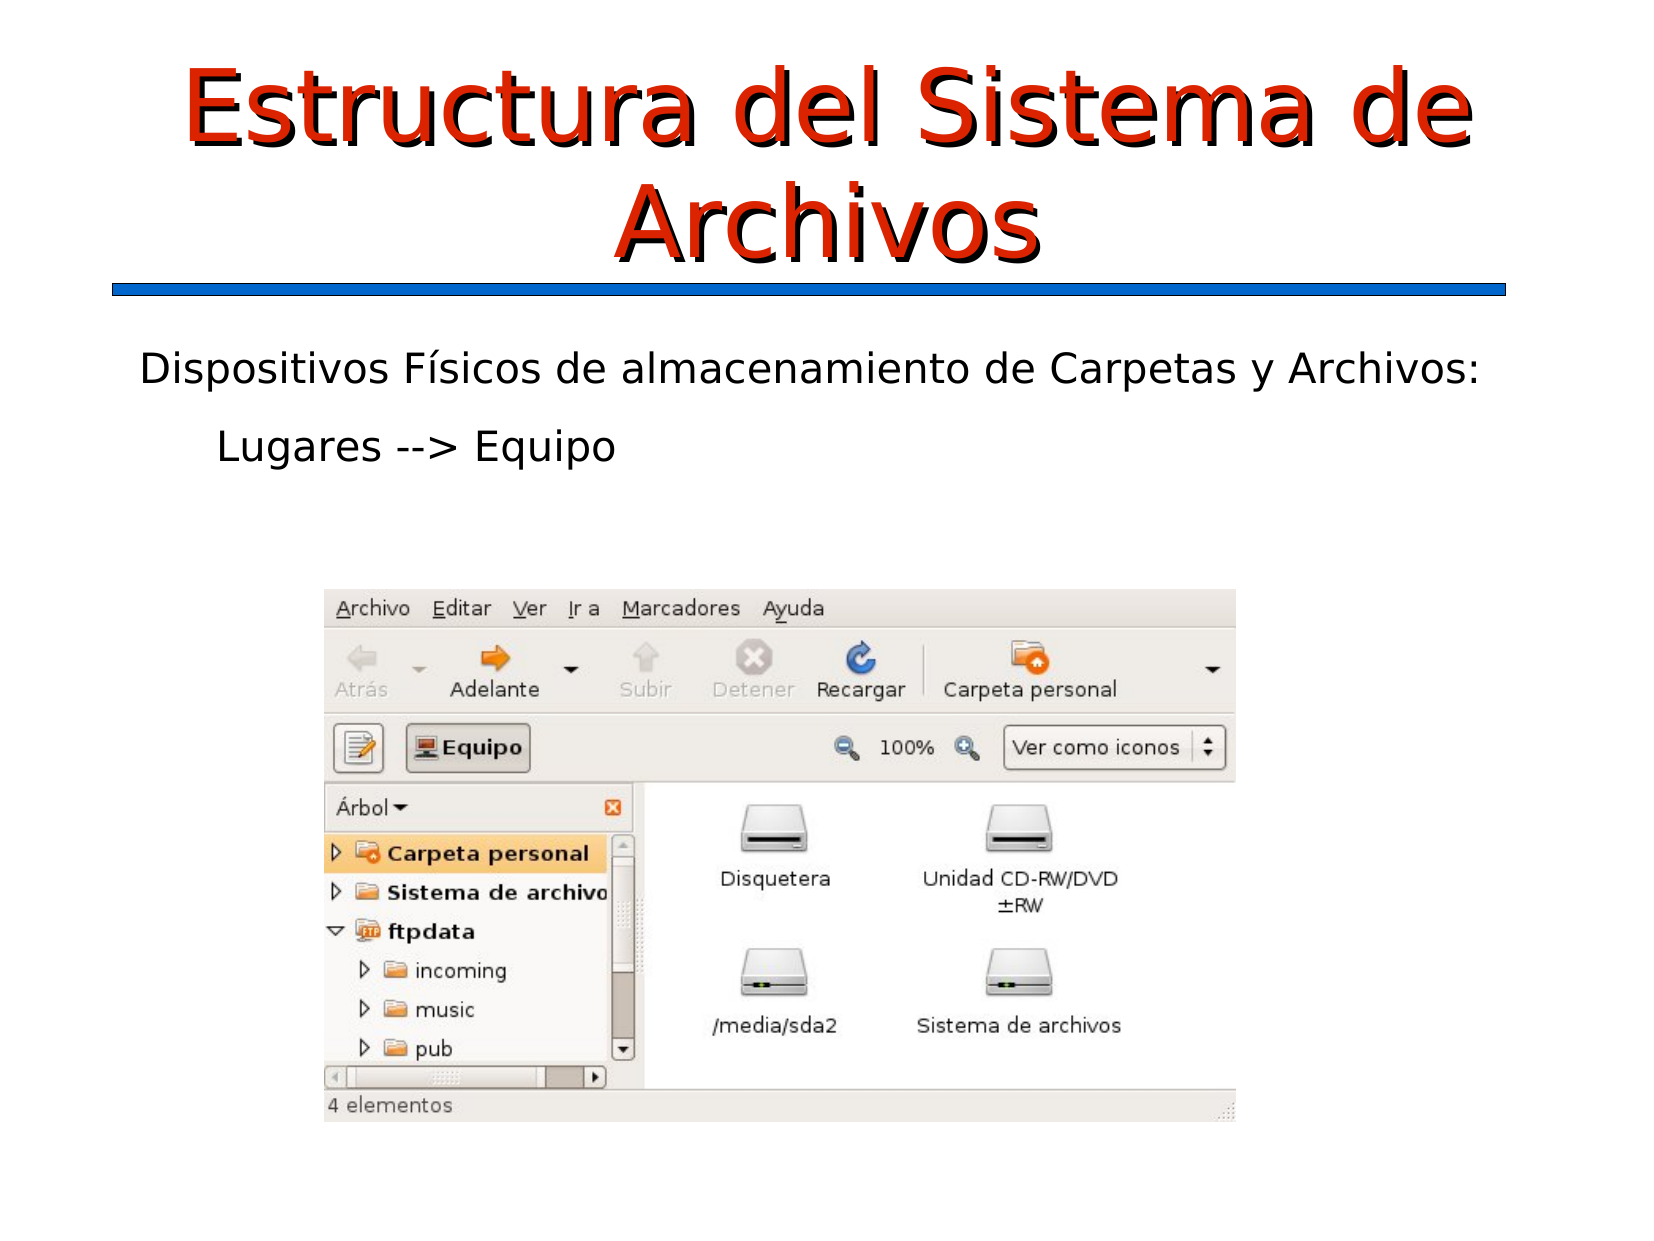

# Estructura del Sistema de Archivos
Dispositivos Físicos de almacenamiento de Carpetas y Archivos:
Lugares --> Equipo